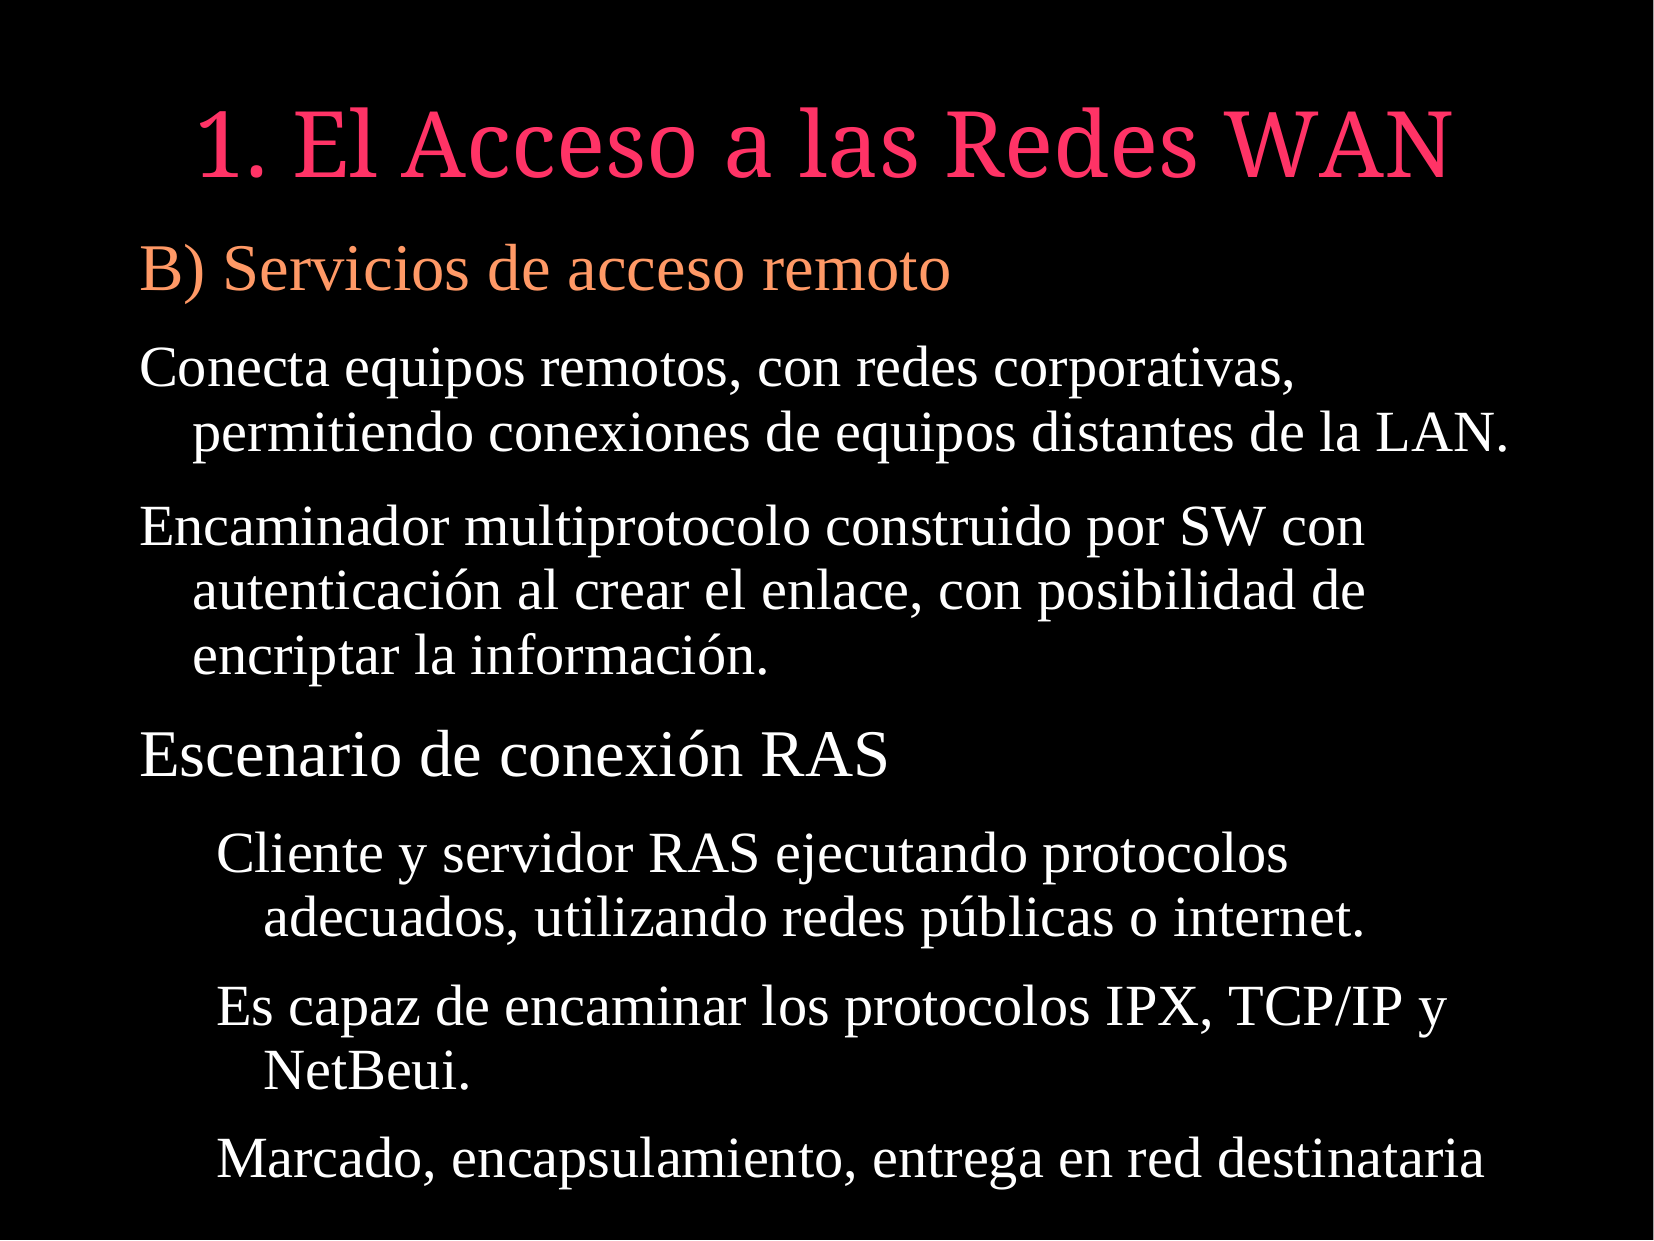

# 1. El Acceso a las Redes WAN
B) Servicios de acceso remoto
Conecta equipos remotos, con redes corporativas, permitiendo conexiones de equipos distantes de la LAN.
Encaminador multiprotocolo construido por SW con autenticación al crear el enlace, con posibilidad de encriptar la información.
Escenario de conexión RAS
Cliente y servidor RAS ejecutando protocolos adecuados, utilizando redes públicas o internet.
Es capaz de encaminar los protocolos IPX, TCP/IP y NetBeui.
Marcado, encapsulamiento, entrega en red destinataria